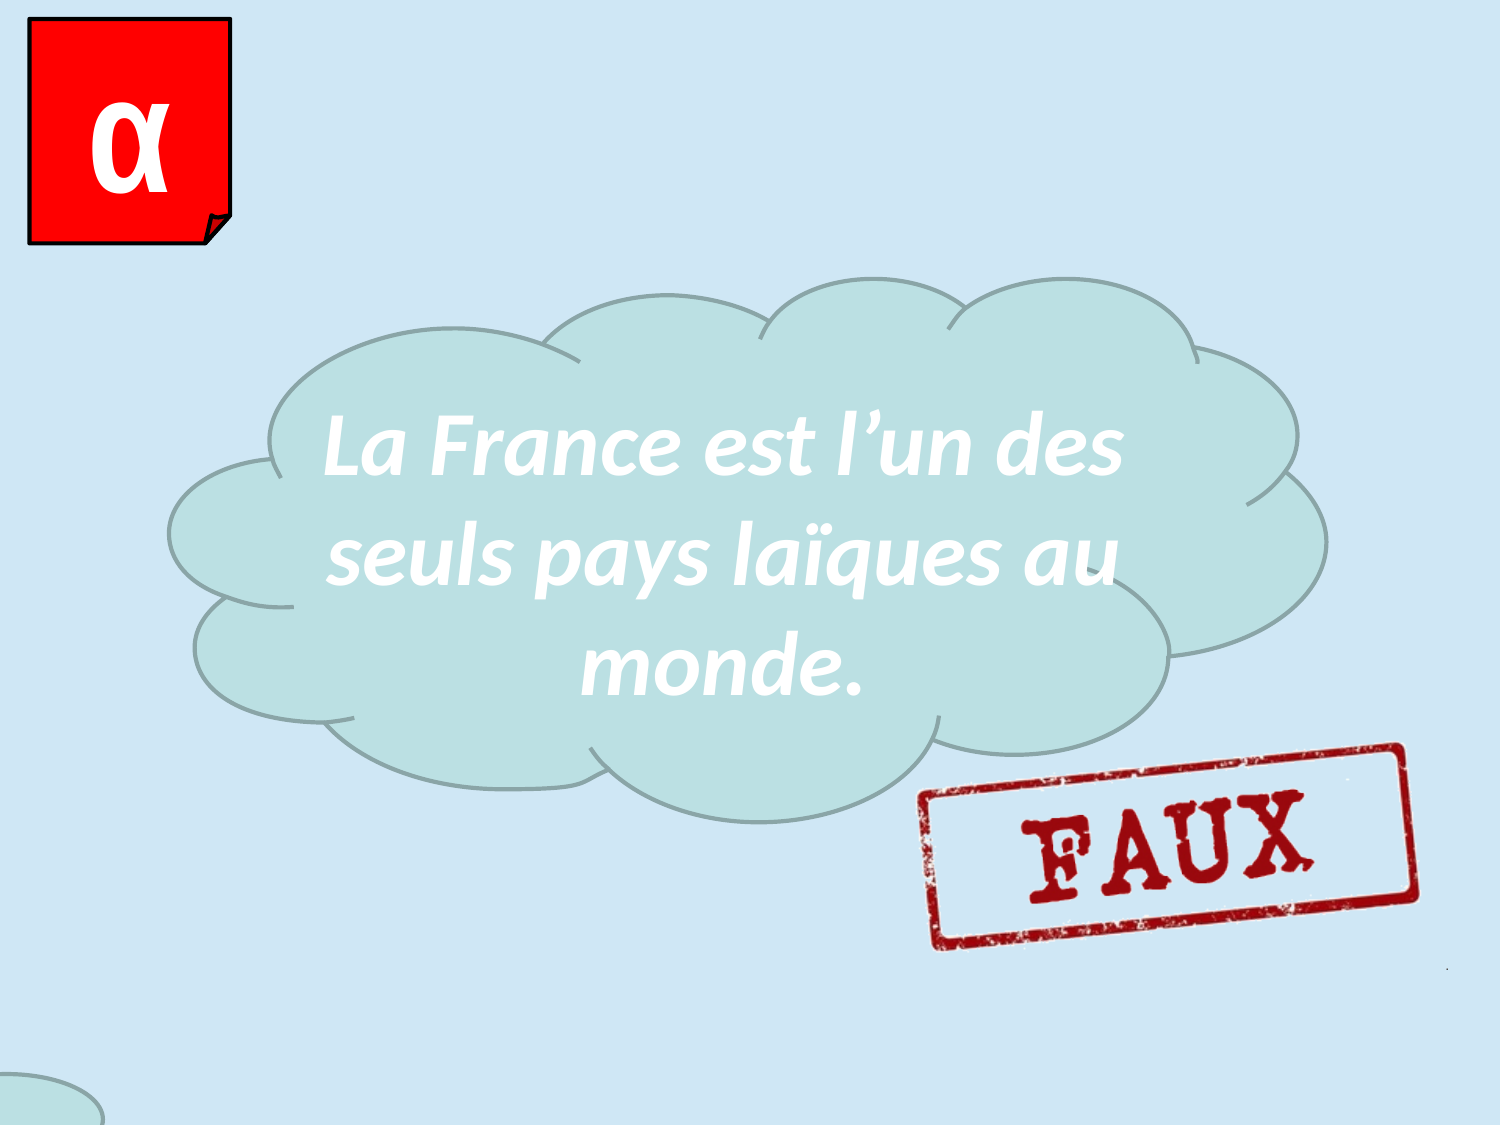

α
La France est l’un des seuls pays laïques au monde.